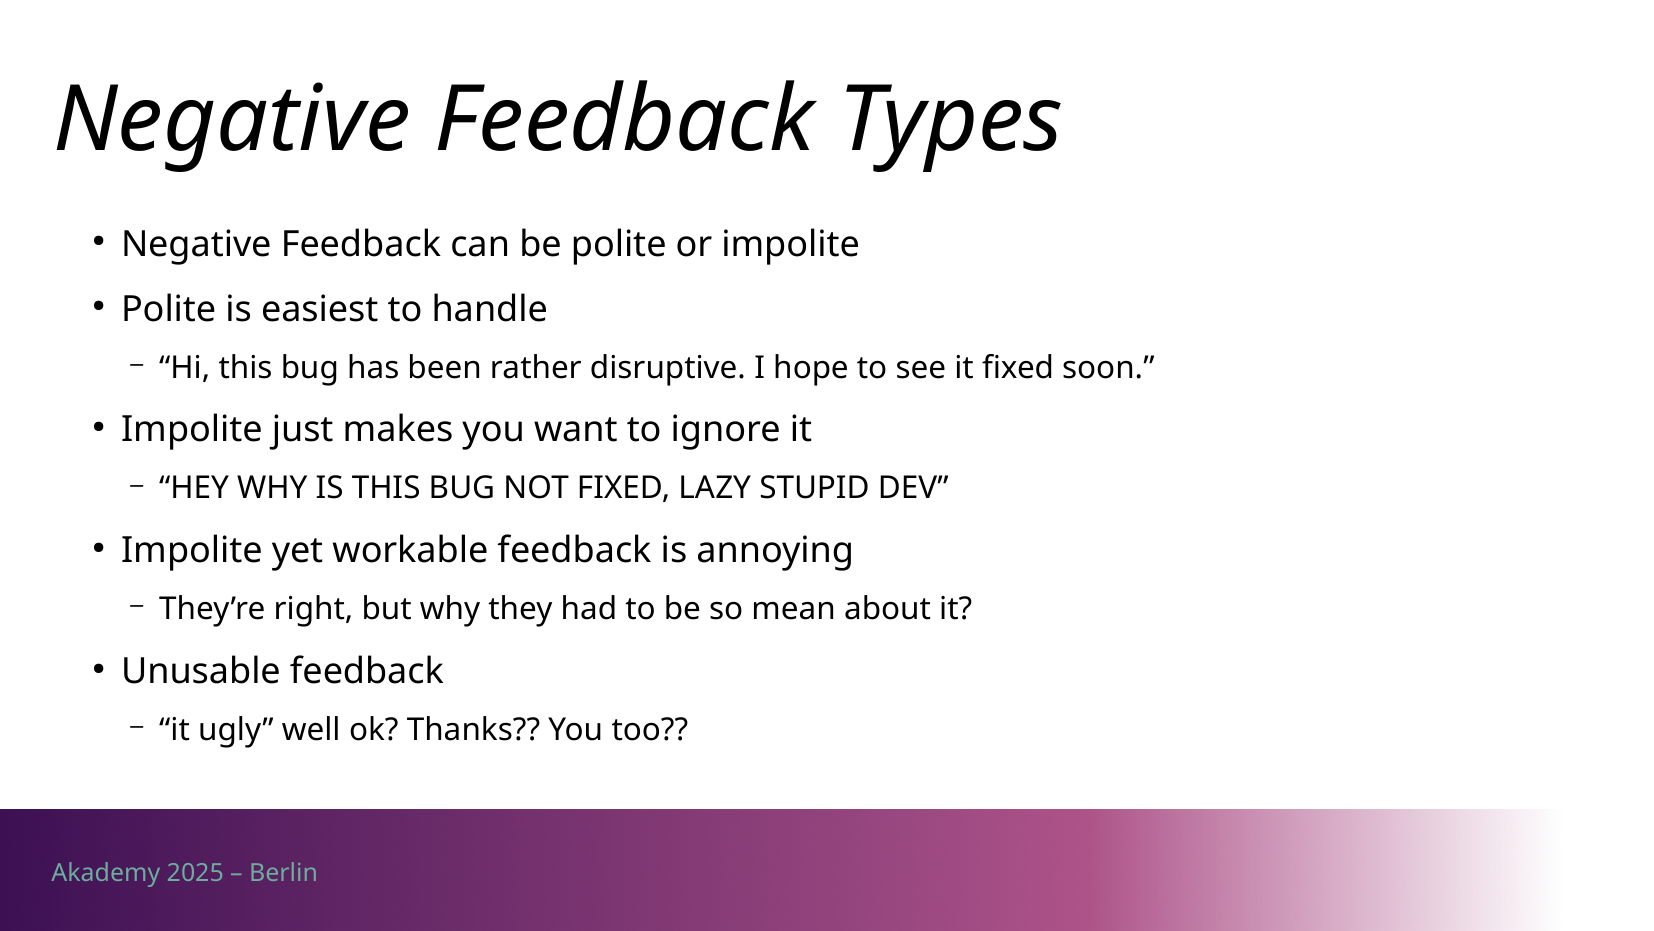

# Negative Feedback Types
Negative Feedback can be polite or impolite
Polite is easiest to handle
“Hi, this bug has been rather disruptive. I hope to see it fixed soon.”
Impolite just makes you want to ignore it
“HEY WHY IS THIS BUG NOT FIXED, LAZY STUPID DEV”
Impolite yet workable feedback is annoying
They’re right, but why they had to be so mean about it?
Unusable feedback
“it ugly” well ok? Thanks?? You too??